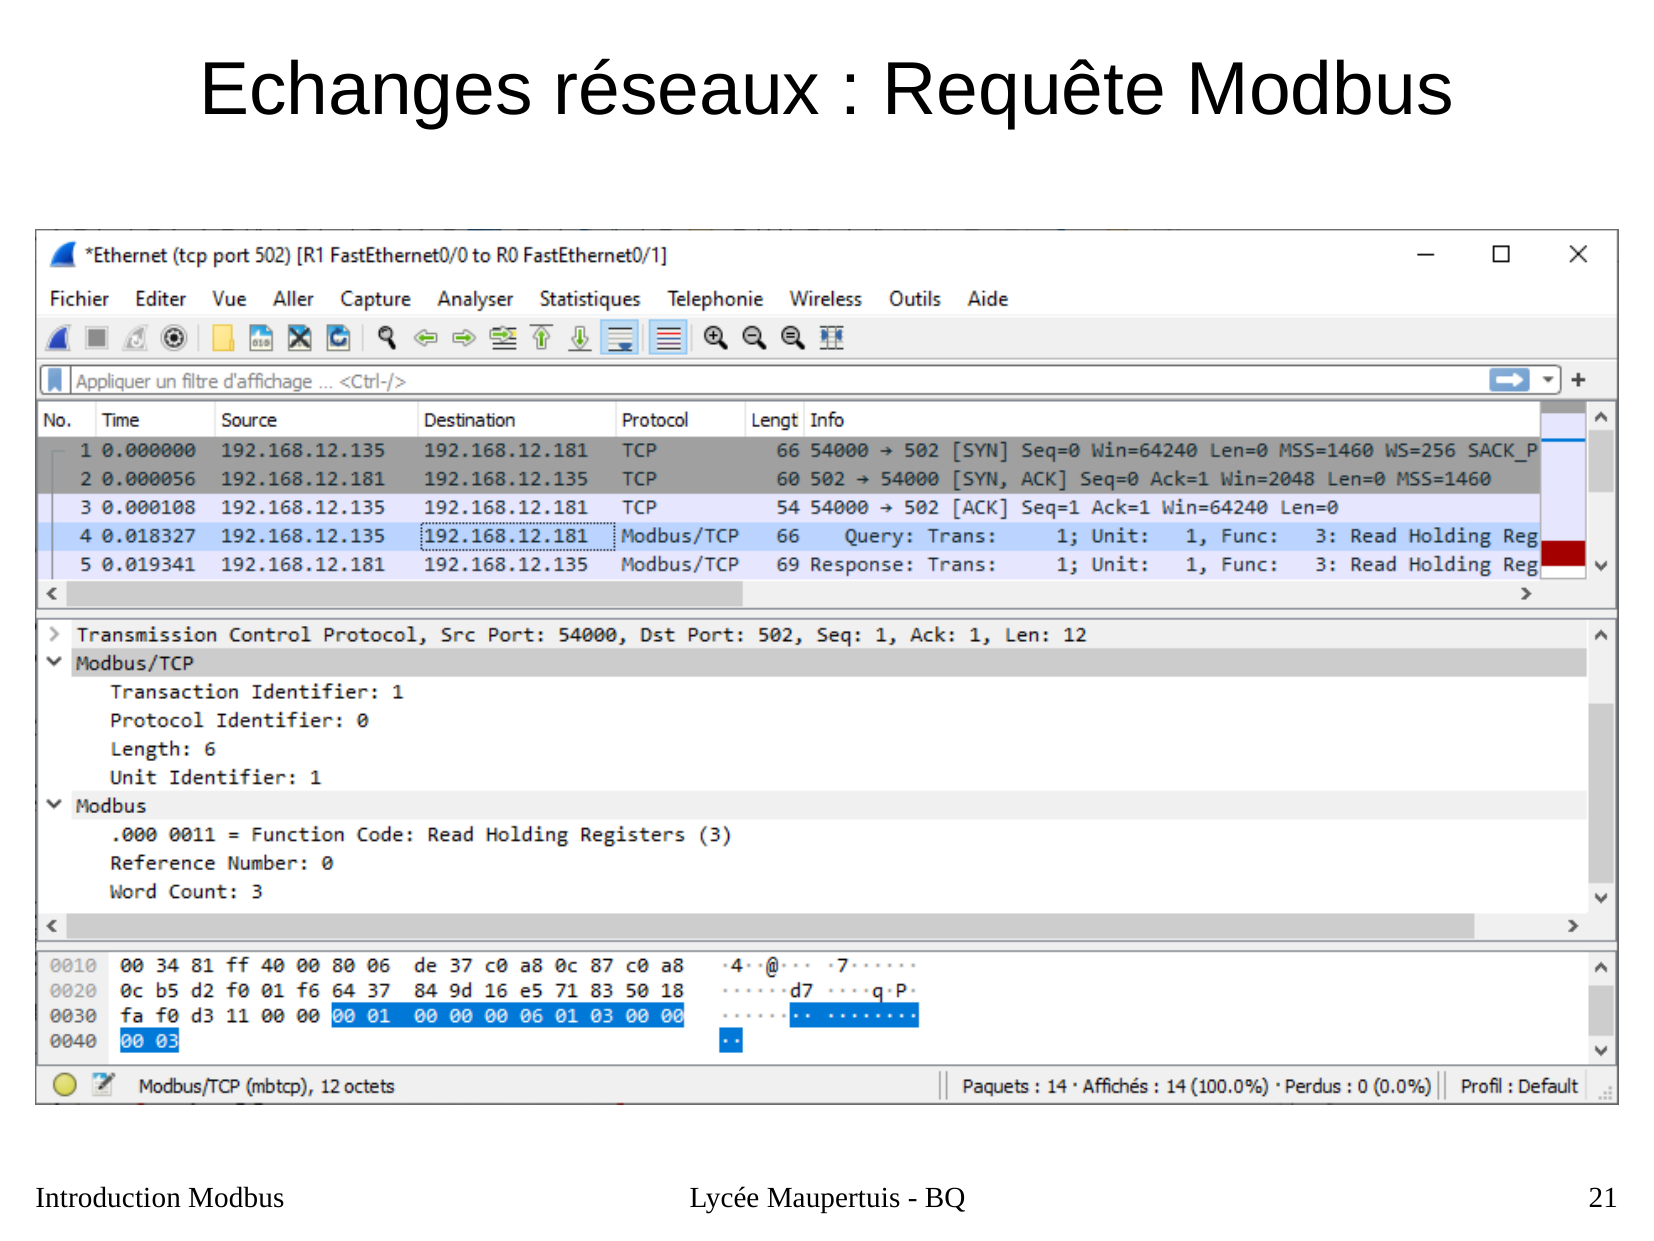

# Echanges réseaux : Requête Modbus
Introduction Modbus
Lycée Maupertuis - BQ
21